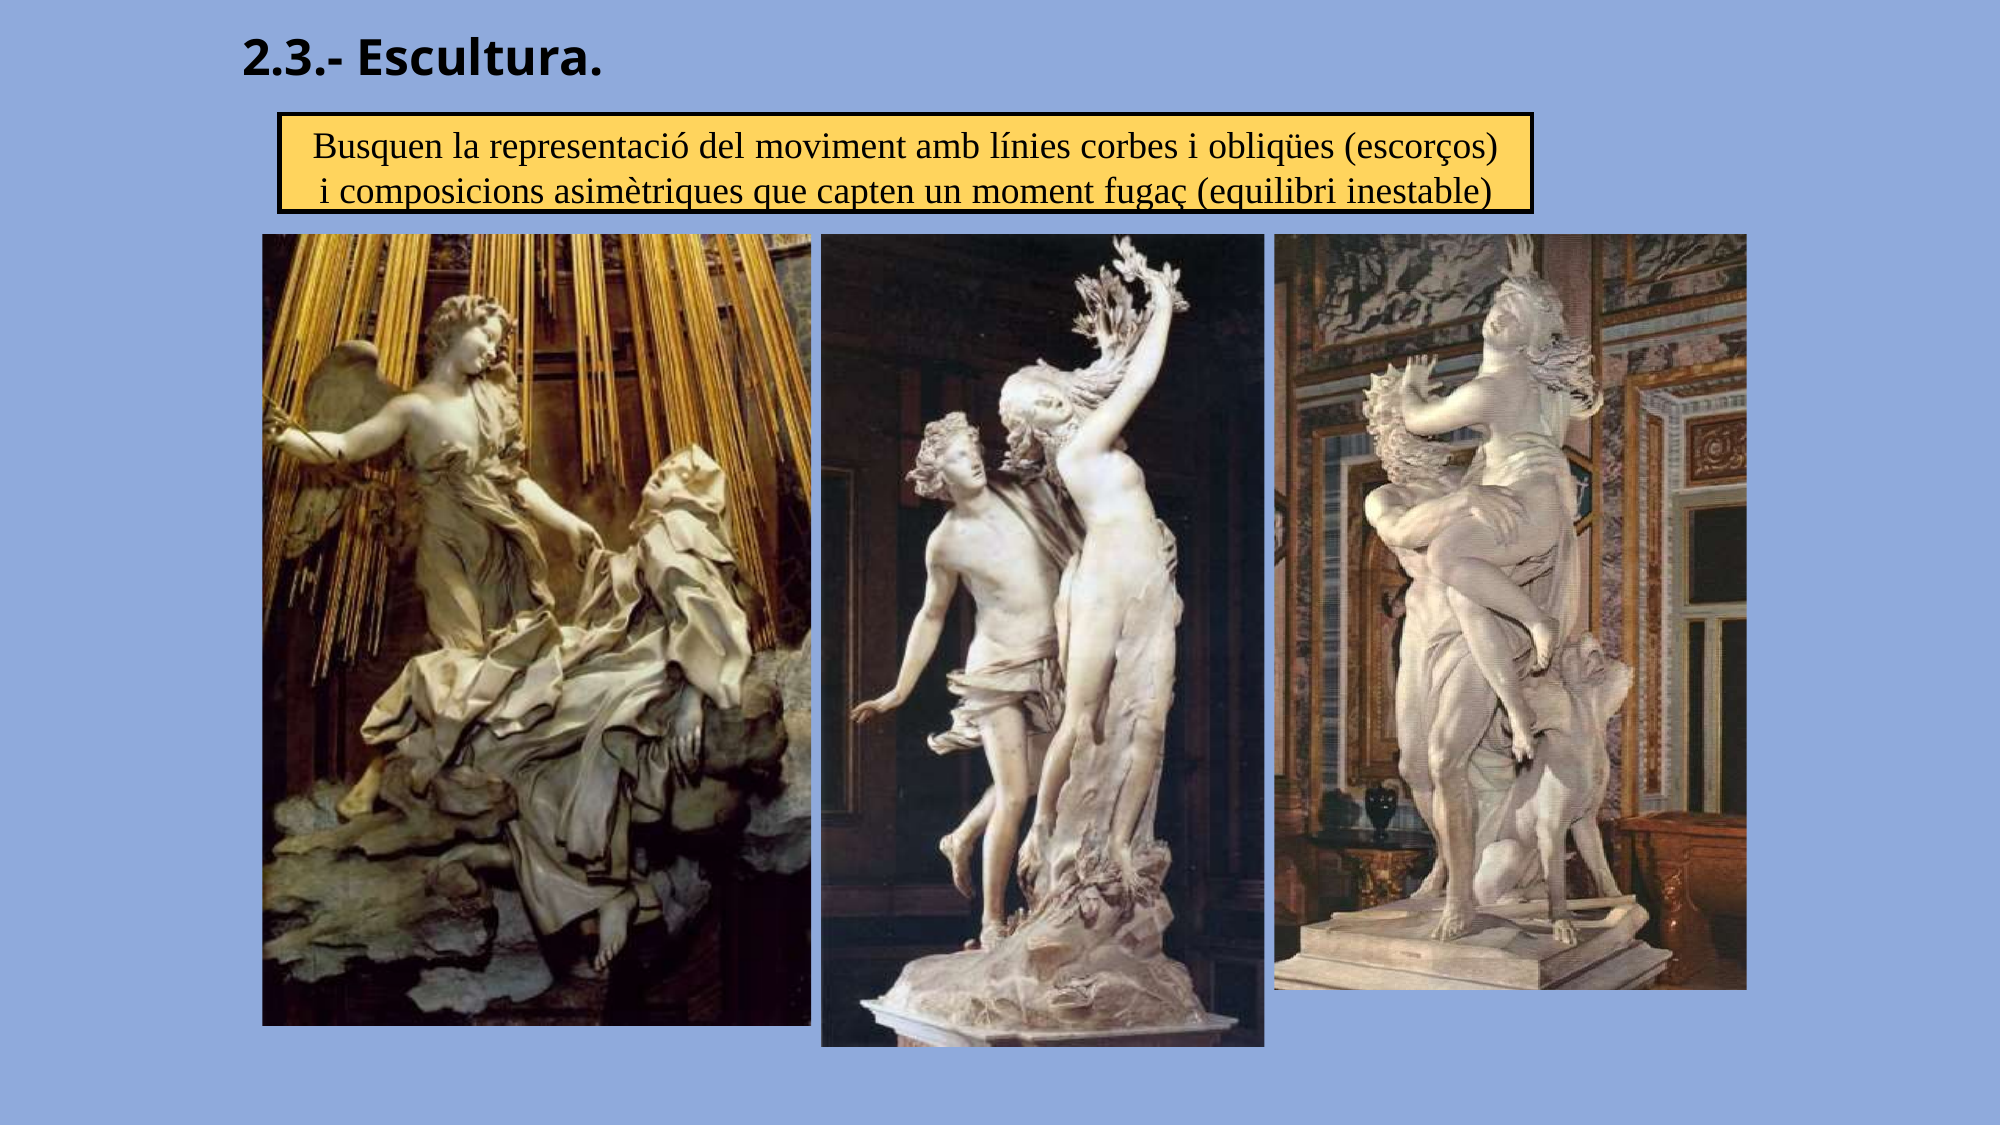

# 2.3.- Escultura.
Busquen la representació del moviment amb línies corbes i obliqües (escorços)
i composicions asimètriques que capten un moment fugaç (equilibri inestable)